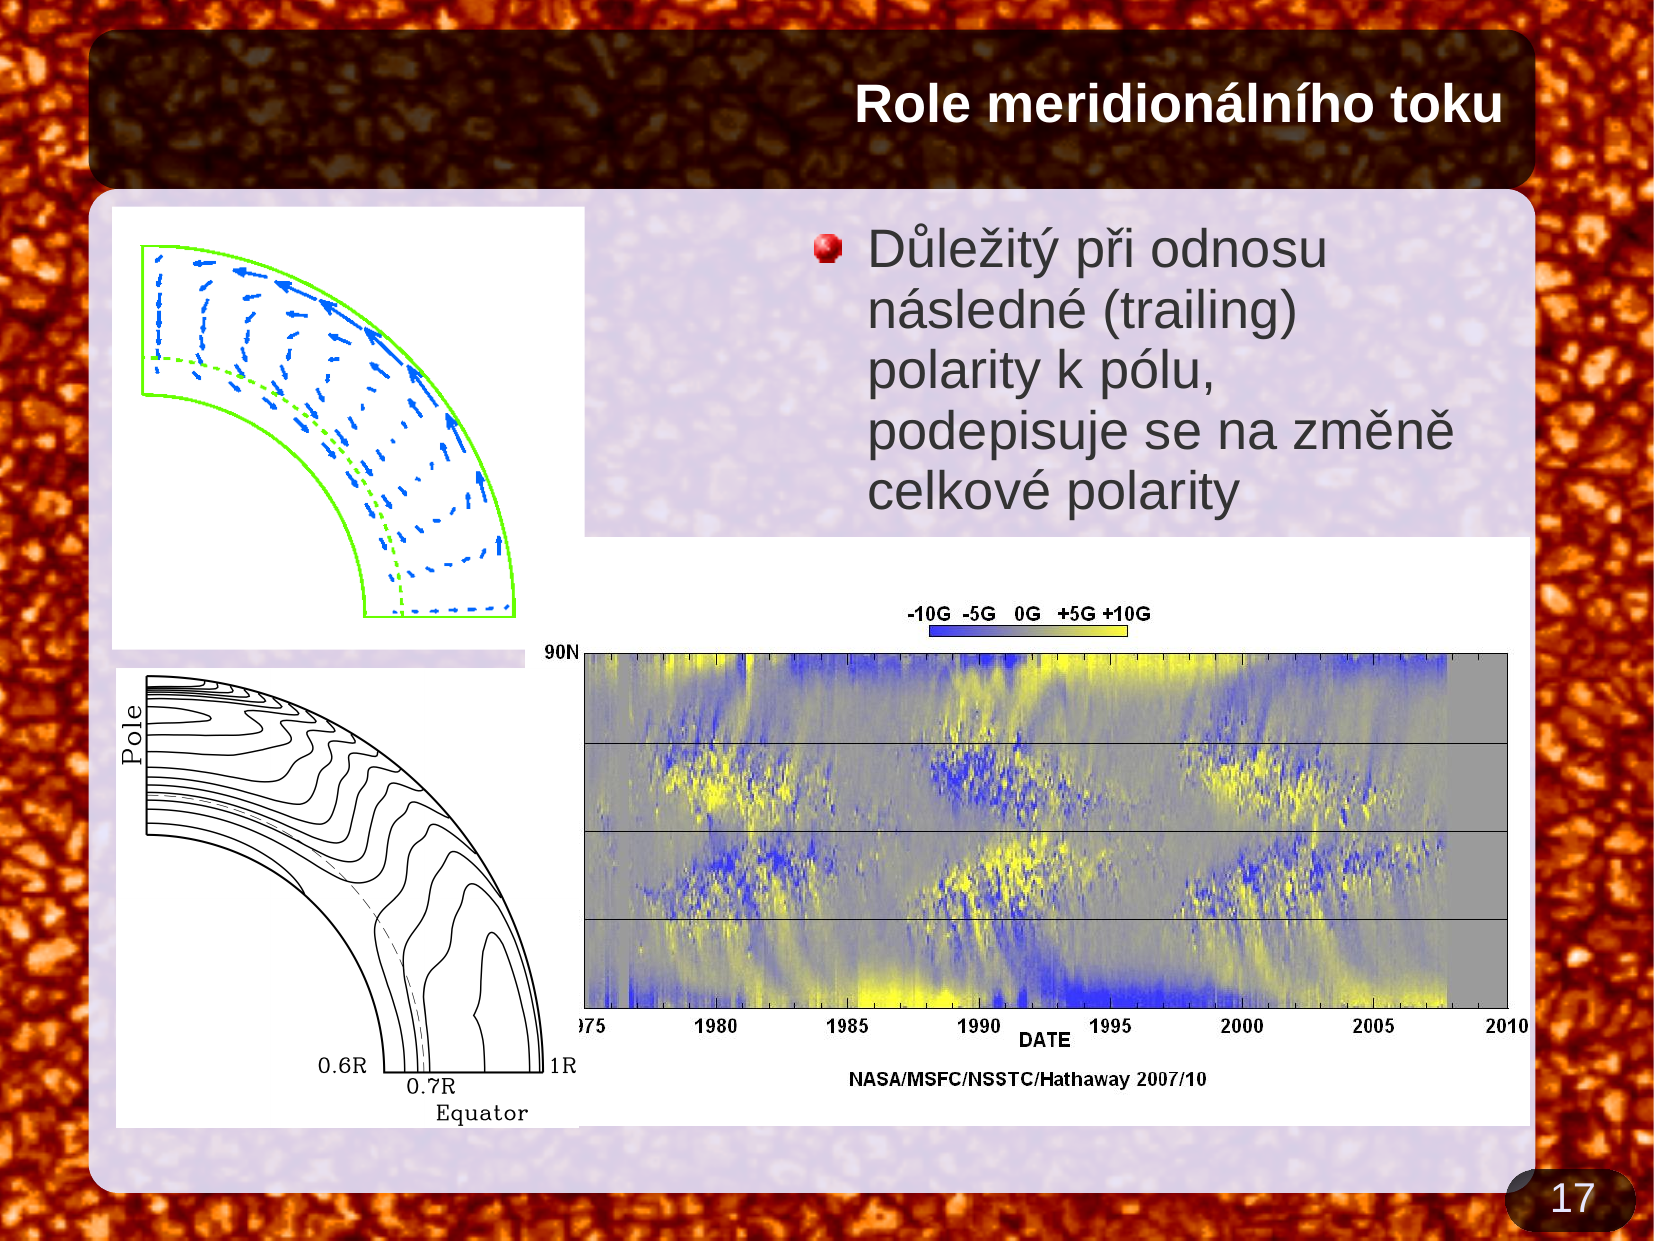

# Role meridionálního toku
Důležitý při odnosu následné (trailing) polarity k pólu, podepisuje se na změně celkové polarity